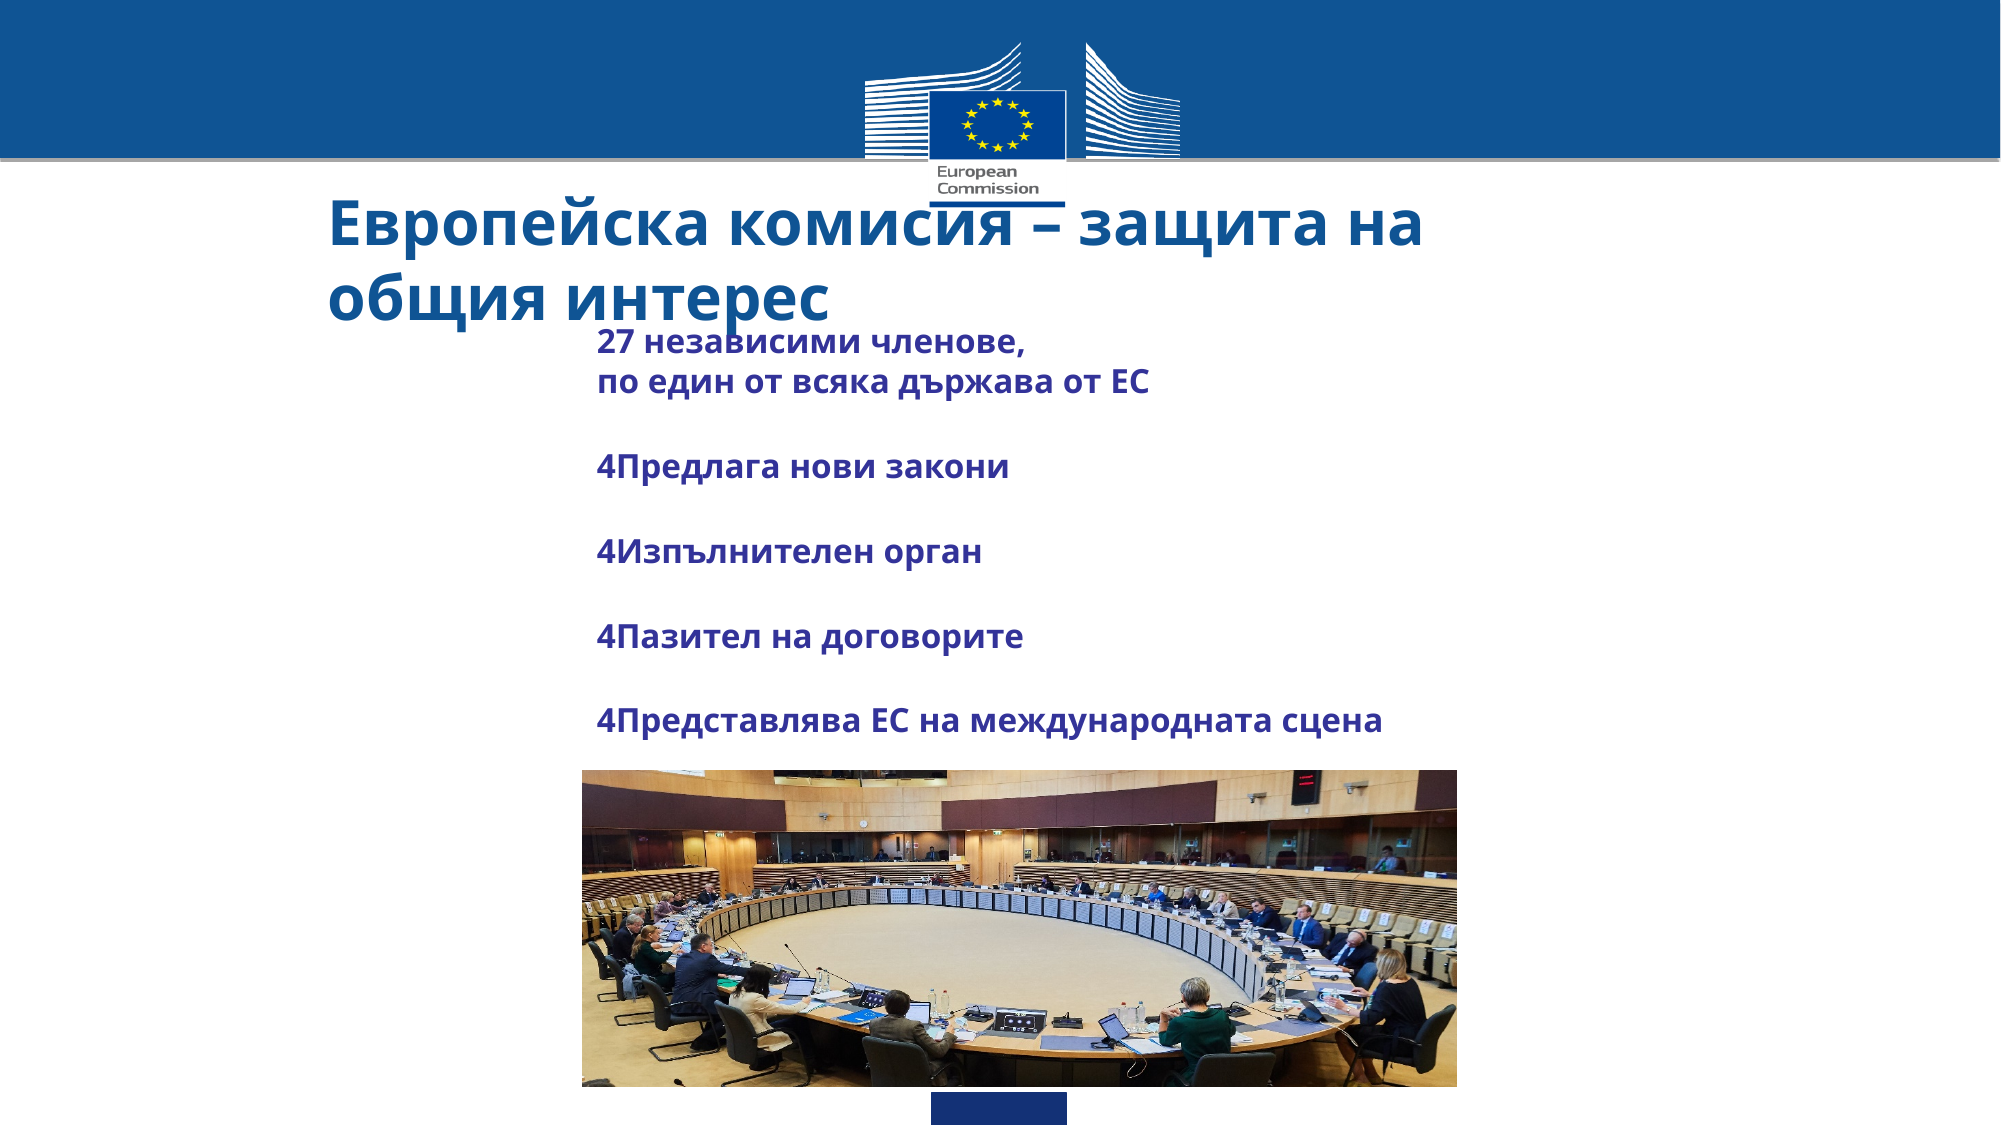

Европейска комисия – защита на общия интерес
27 независими членове,
по един от всяка държава от ЕС
4Предлага нови закони
4Изпълнителен орган
4Пазител на договорите
4Представлява ЕС на международната сцена